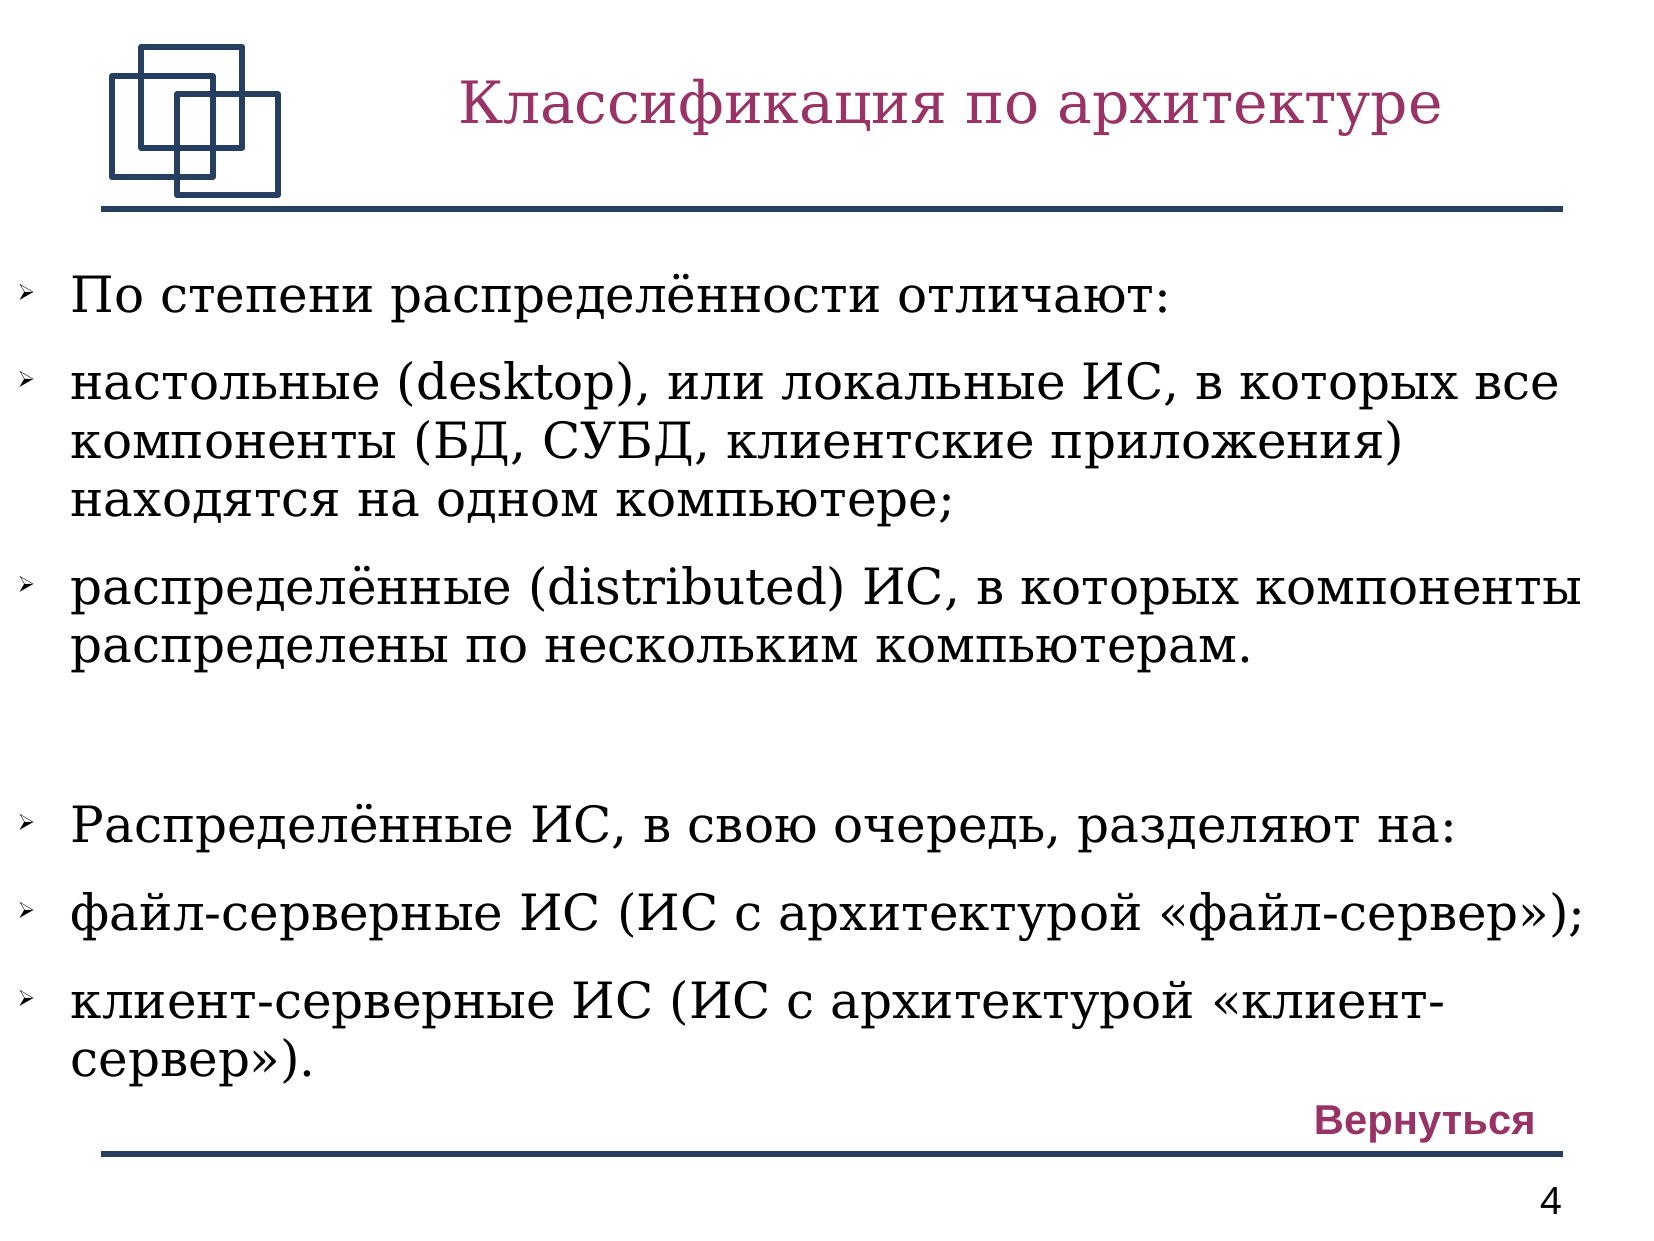

# Классификация по архитектуре
По степени распределённости отличают:
настольные (desktop), или локальные ИС, в которых все компоненты (БД, СУБД, клиентские приложения) находятся на одном компьютере;
распределённые (distributed) ИС, в которых компоненты распределены по нескольким компьютерам.
Распределённые ИС, в свою очередь, разделяют на:
файл-серверные ИС (ИС с архитектурой «файл-сервер»);
клиент-серверные ИС (ИС с архитектурой «клиент-сервер»).
Вернуться